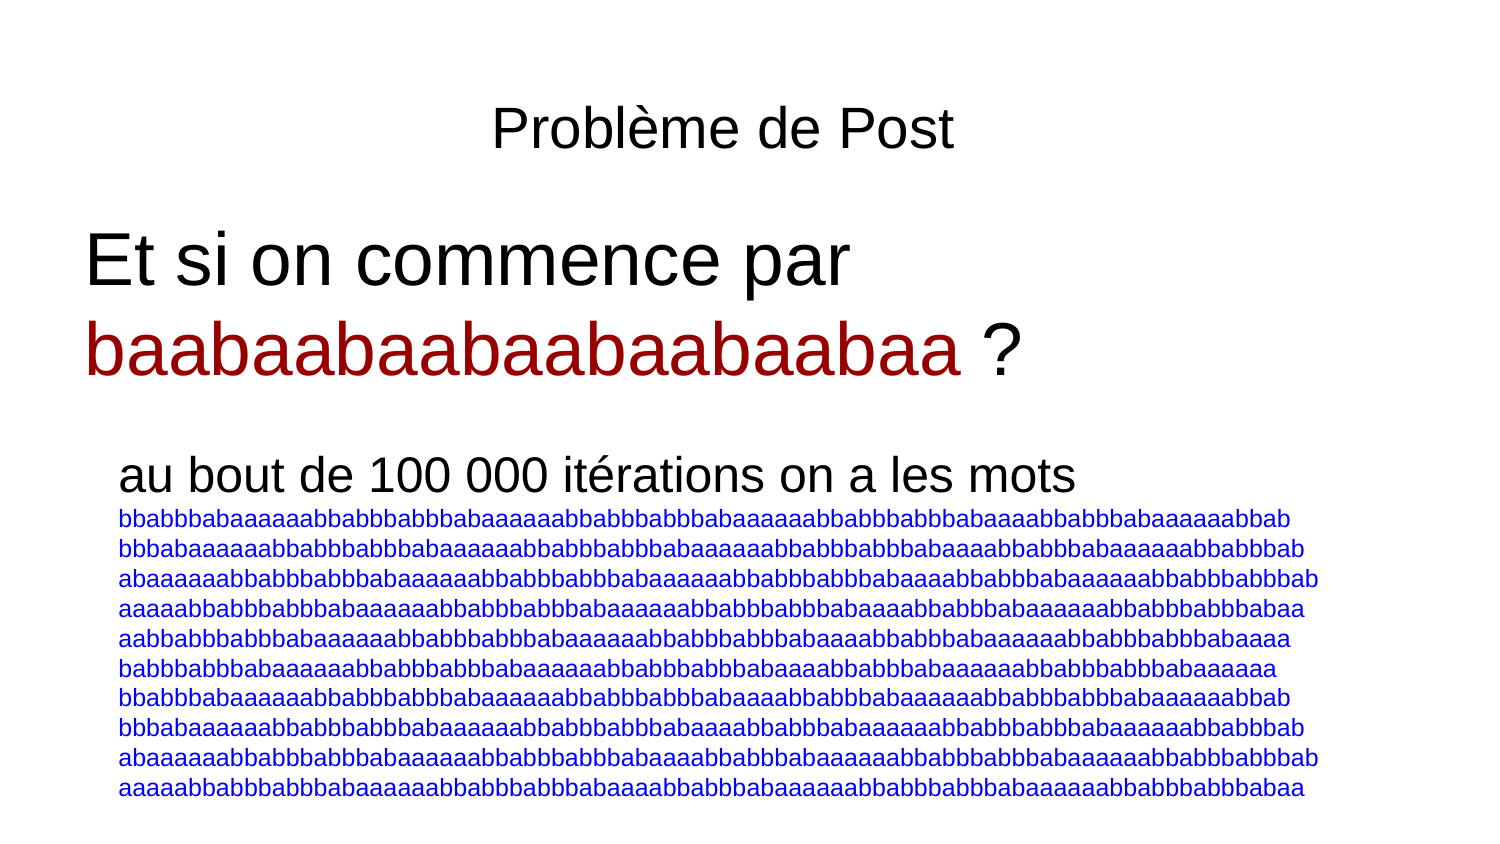

# Problème de Post
Et si on commence par baabaabaabaabaabaabaa ?
au bout de 100 000 itérations on a les mots
bbabbbabaaaaaabbabbbabbbabaaaaaabbabbbabbbabaaaaaabbabbbabbbabaaaabbabbbabaaaaaabbab
bbbabaaaaaabbabbbabbbabaaaaaabbabbbabbbabaaaaaabbabbbabbbabaaaabbabbbabaaaaaabbabbbab
abaaaaaabbabbbabbbabaaaaaabbabbbabbbabaaaaaabbabbbabbbabaaaabbabbbabaaaaaabbabbbabbbab
aaaaabbabbbabbbabaaaaaabbabbbabbbabaaaaaabbabbbabbbabaaaabbabbbabaaaaaabbabbbabbbabaa
aabbabbbabbbabaaaaaabbabbbabbbabaaaaaabbabbbabbbabaaaabbabbbabaaaaaabbabbbabbbabaaaa
babbbabbbabaaaaaabbabbbabbbabaaaaaabbabbbabbbabaaaabbabbbabaaaaaabbabbbabbbabaaaaaa
bbabbbabaaaaaabbabbbabbbabaaaaaabbabbbabbbabaaaabbabbbabaaaaaabbabbbabbbabaaaaaabbab
bbbabaaaaaabbabbbabbbabaaaaaabbabbbabbbabaaaabbabbbabaaaaaabbabbbabbbabaaaaaabbabbbab
abaaaaaabbabbbabbbabaaaaaabbabbbabbbabaaaabbabbbabaaaaaabbabbbabbbabaaaaaabbabbbabbbab
aaaaabbabbbabbbabaaaaaabbabbbabbbabaaaabbabbbabaaaaaabbabbbabbbabaaaaaabbabbbabbbabaa